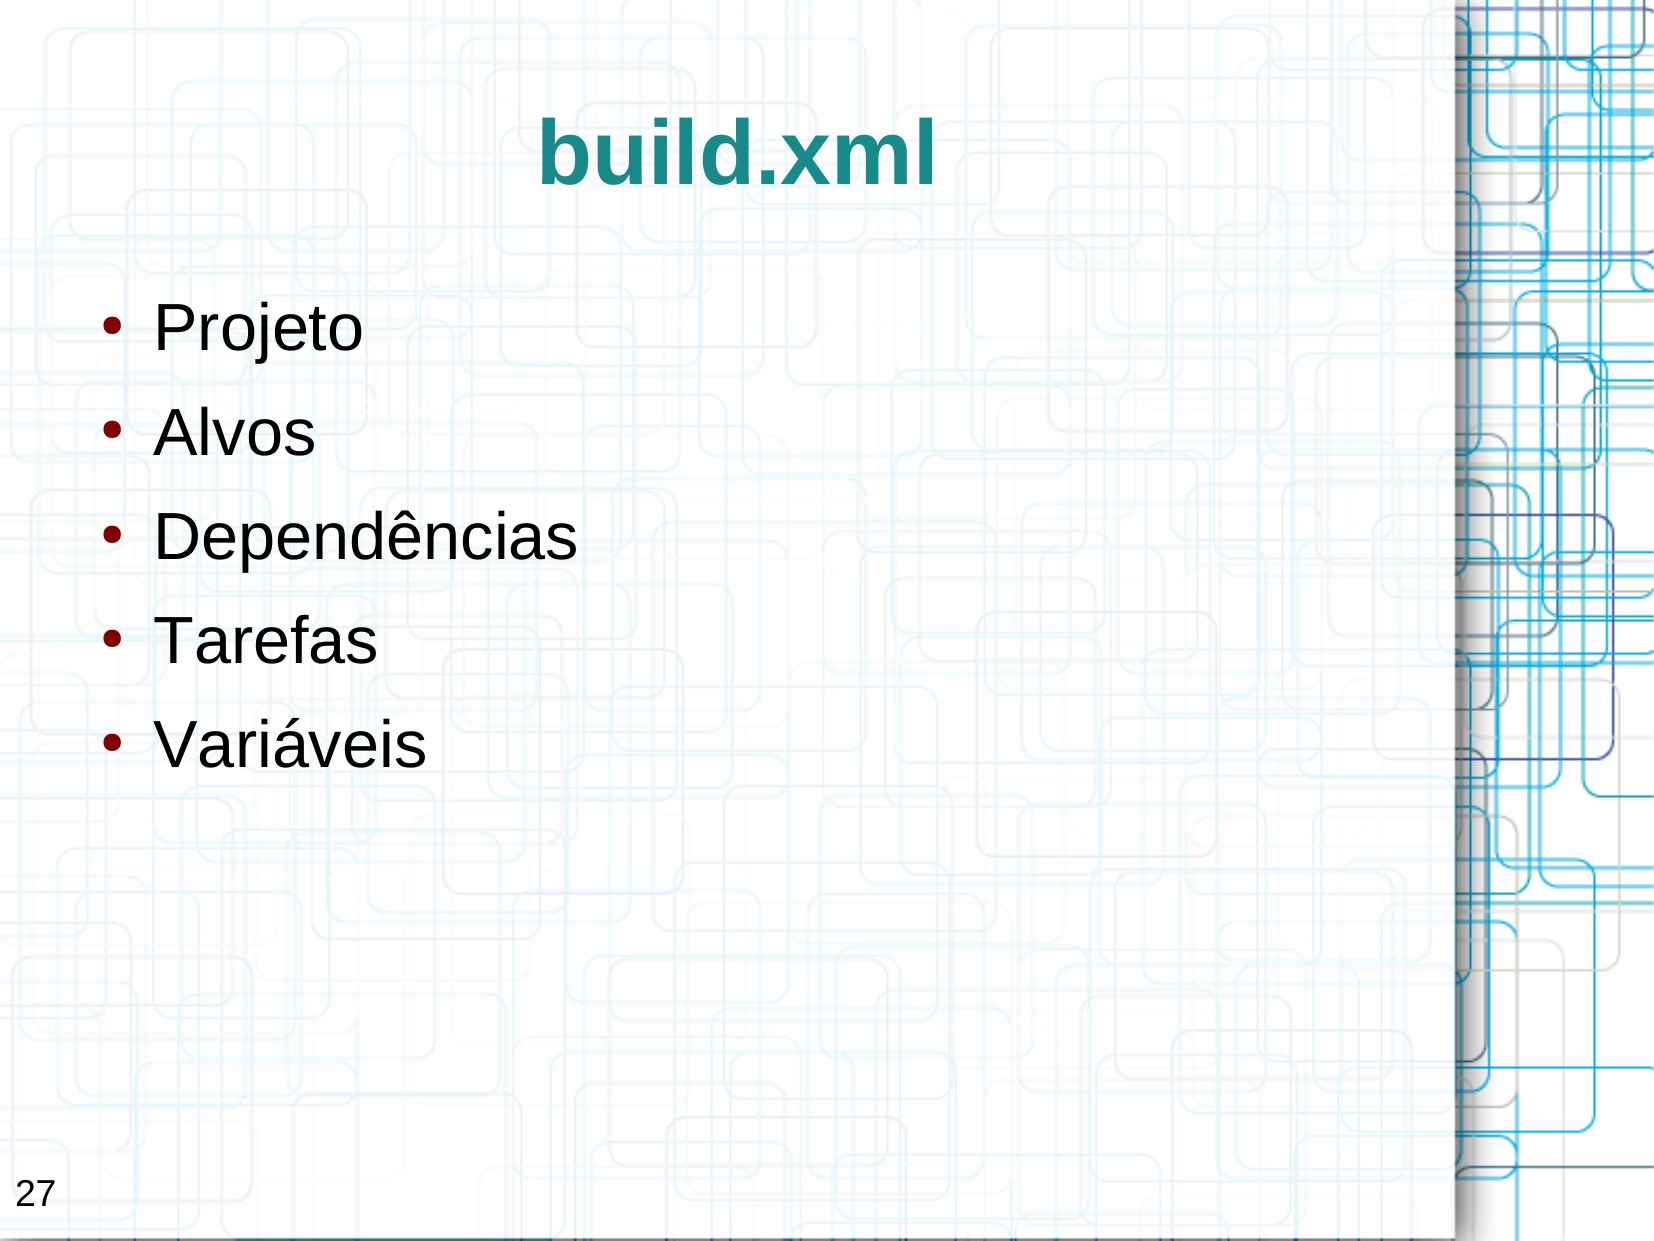

# build.xml
Projeto
Alvos
Dependências
Tarefas
Variáveis